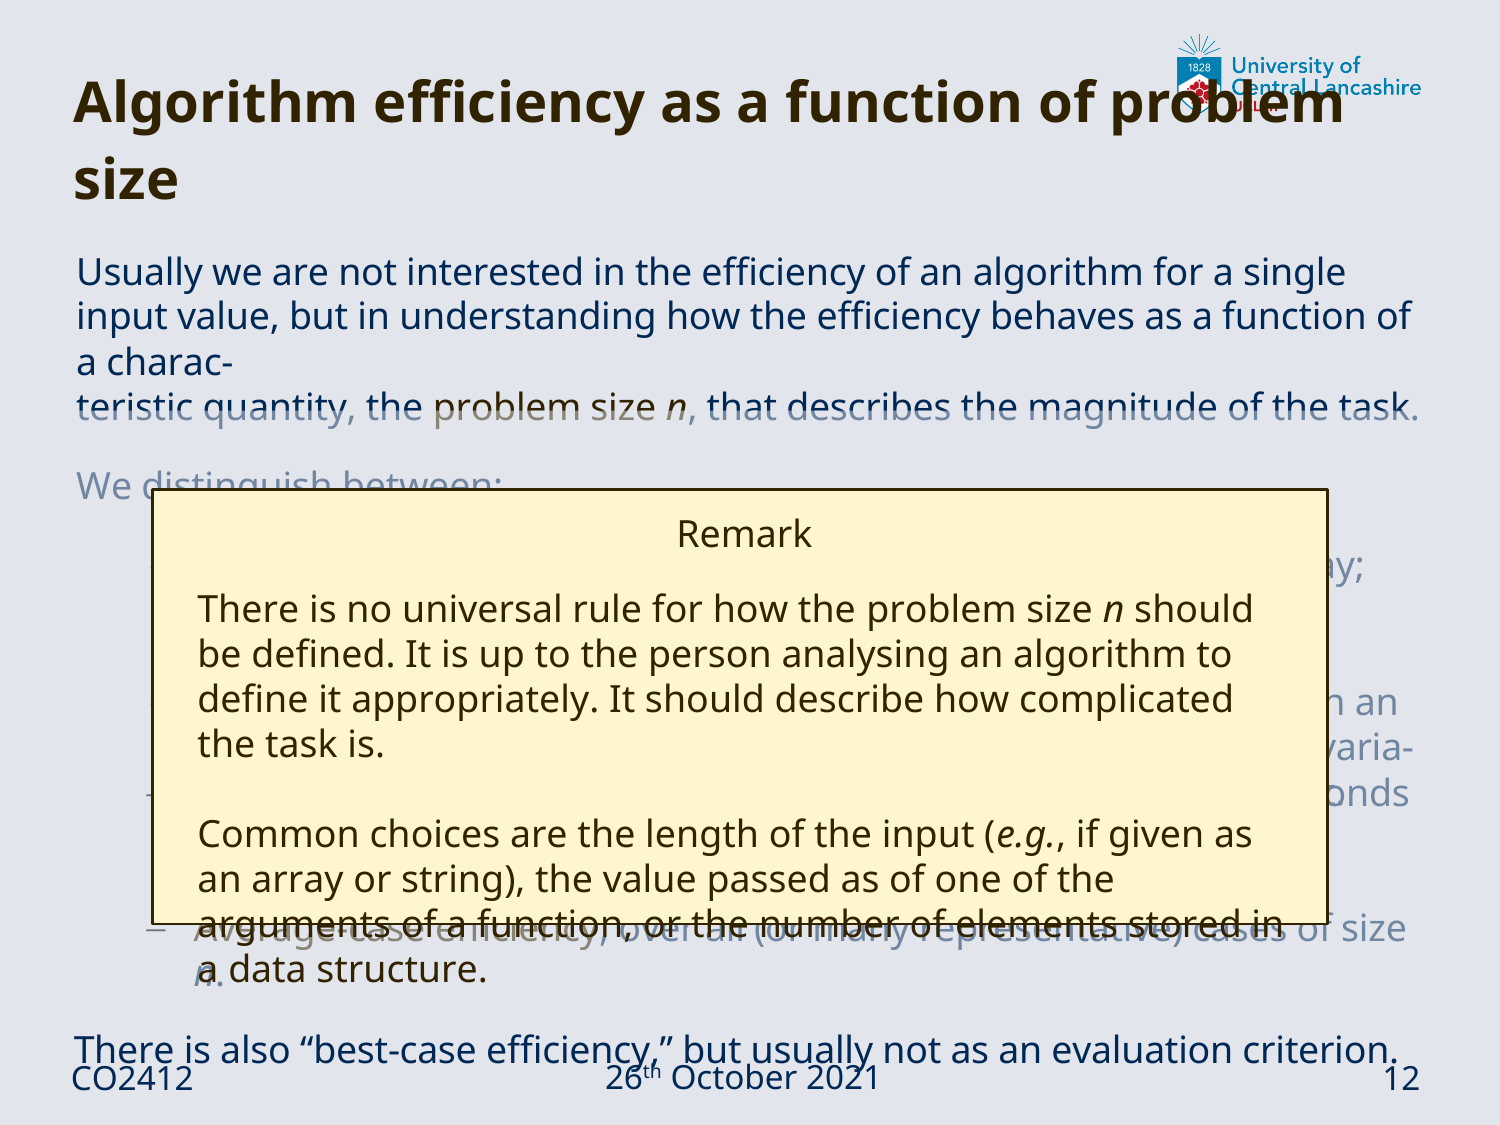

# Algorithm efficiency as a function of problem size
Usually we are not interested in the efficiency of an algorithm for a single input value, but in understanding how the efficiency behaves as a function of a charac-
teristic quantity, the problem size n, that describes the magnitude of the task.
We distinguish between:
Time efficiency measure(s), describing CPU time in an abstract way; one possible measure for it is the number of code/pseudocode instructions.
Space or memory efficiency measure(s), describing the memory in an abstract way, e.g., by the number of elementary values stored in varia-
bles, data structures, or files; this usually excludes the initial input.
Remark
There is no universal rule for how the problem size n should be defined. It is up to the person analysing an algorithm to define it appropriately. It should describe how complicated the task is.
Common choices are the length of the input (e.g., if given as an array or string), the value passed as of one of the arguments of a function, or the number of elements stored in a data structure.
Worst-case efficiency, which for any given problem size n corresponds to the special case of size n with the greatest computing time/memory.
Average-case efficiency, over all (or many representative) cases of size n.
There is also “best-case efficiency,” but usually not as an evaluation criterion.